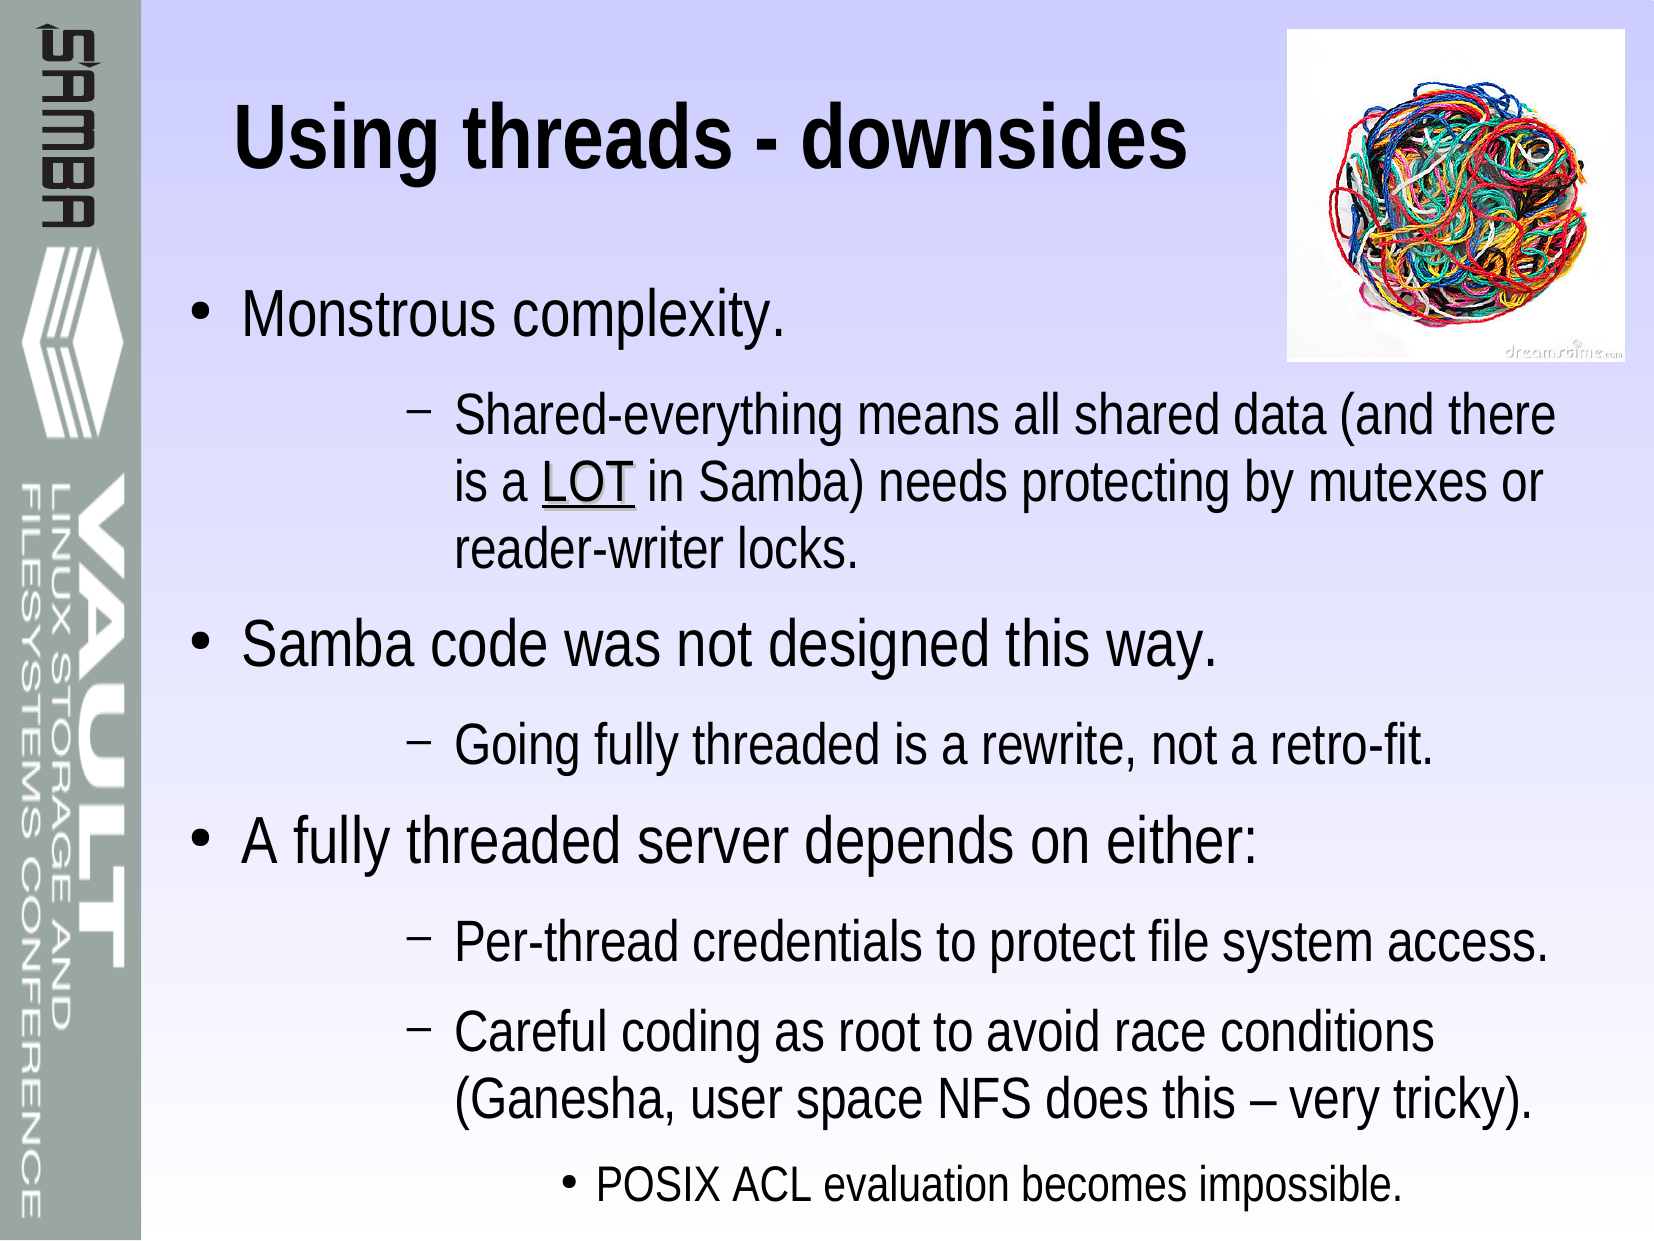

# Using threads - downsides
Monstrous complexity.
Shared-everything means all shared data (and there is a LOT in Samba) needs protecting by mutexes or reader-writer locks.
Samba code was not designed this way.
Going fully threaded is a rewrite, not a retro-fit.
A fully threaded server depends on either:
Per-thread credentials to protect file system access.
Careful coding as root to avoid race conditions (Ganesha, user space NFS does this – very tricky).
POSIX ACL evaluation becomes impossible.